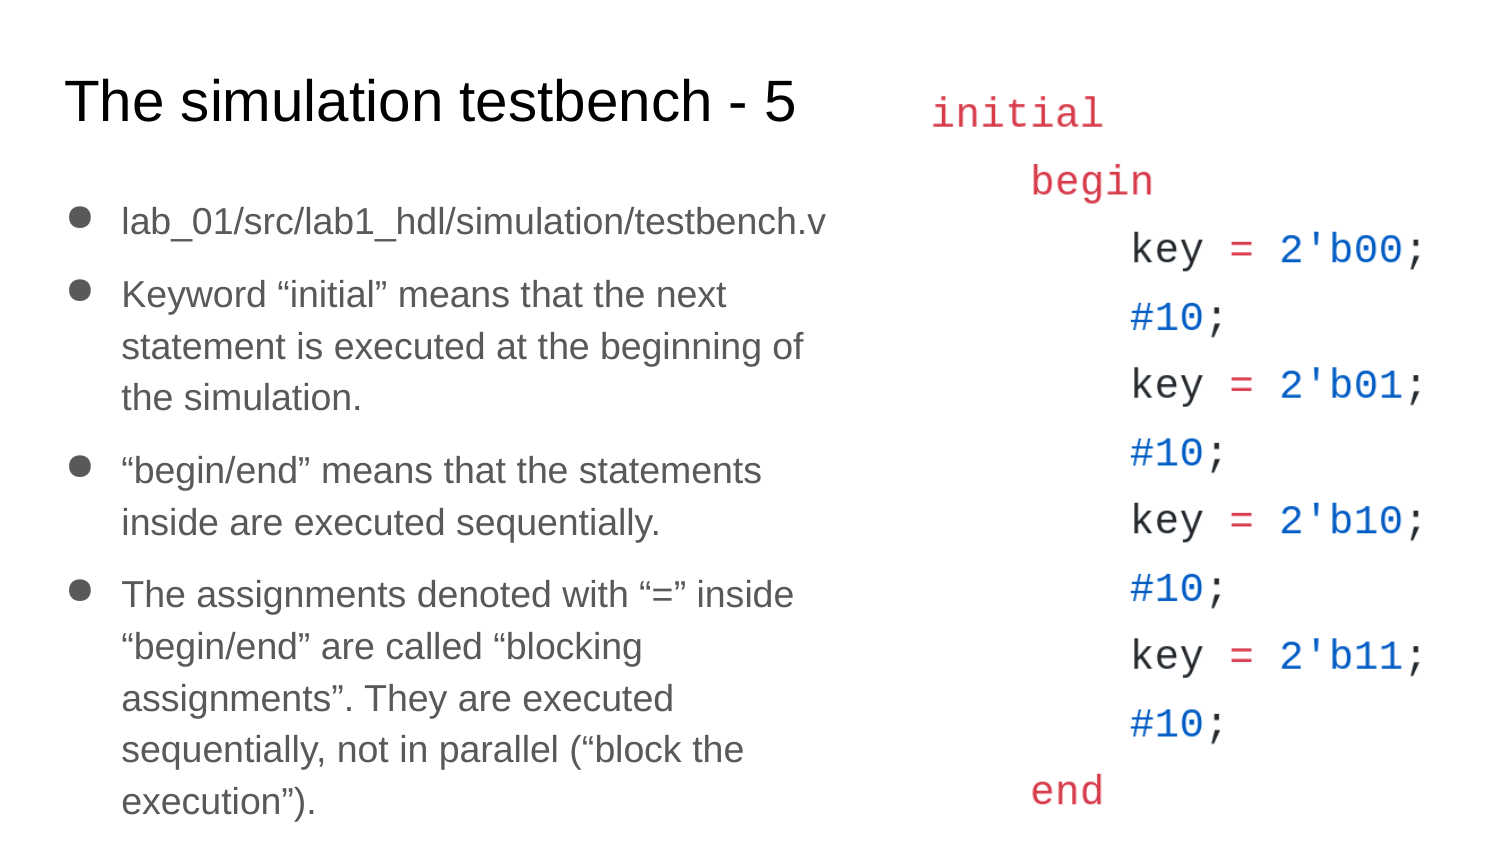

# The simulation testbench - 5
lab_01/src/lab1_hdl/simulation/testbench.v
Keyword “initial” means that the next statement is executed at the beginning of the simulation.
“begin/end” means that the statements inside are executed sequentially.
The assignments denoted with “=” inside “begin/end” are called “blocking assignments”. They are executed sequentially, not in parallel (“block the execution”).